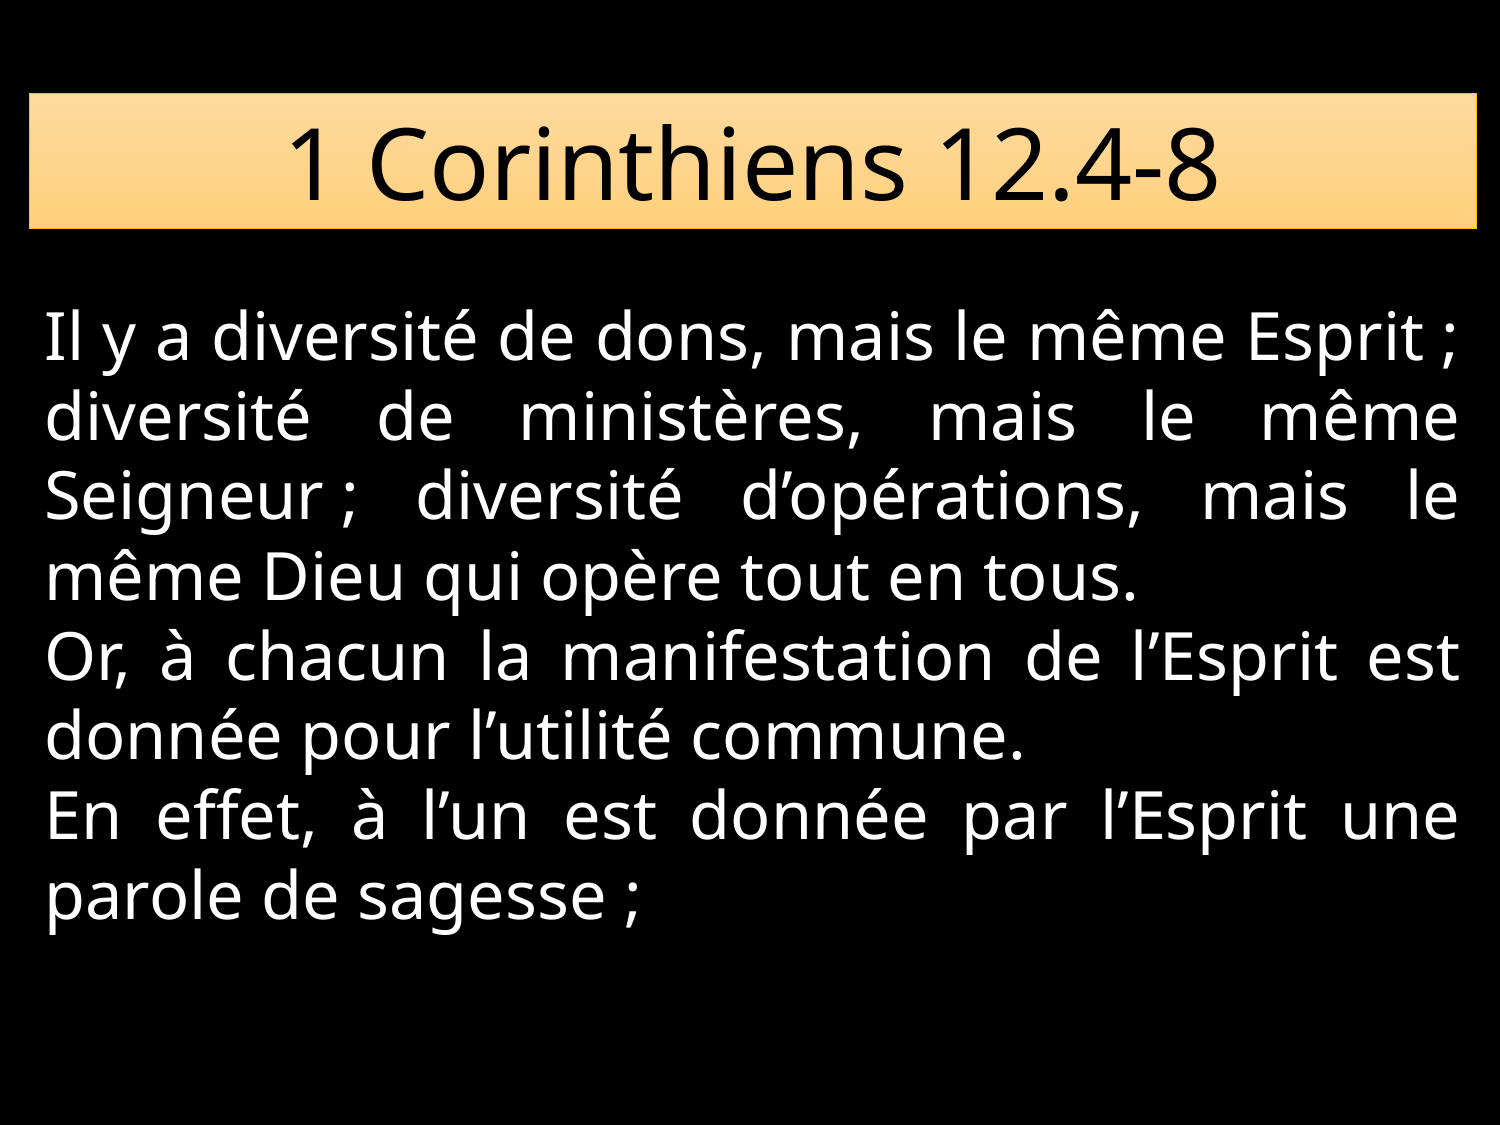

1 Corinthiens 12.4-8
Il y a diversité de dons, mais le même Esprit ; diversité de ministères, mais le même Seigneur ; diversité d’opérations, mais le même Dieu qui opère tout en tous.
Or, à chacun la manifestation de l’Esprit est donnée pour l’utilité commune.
En effet, à l’un est donnée par l’Esprit une parole de sagesse ;